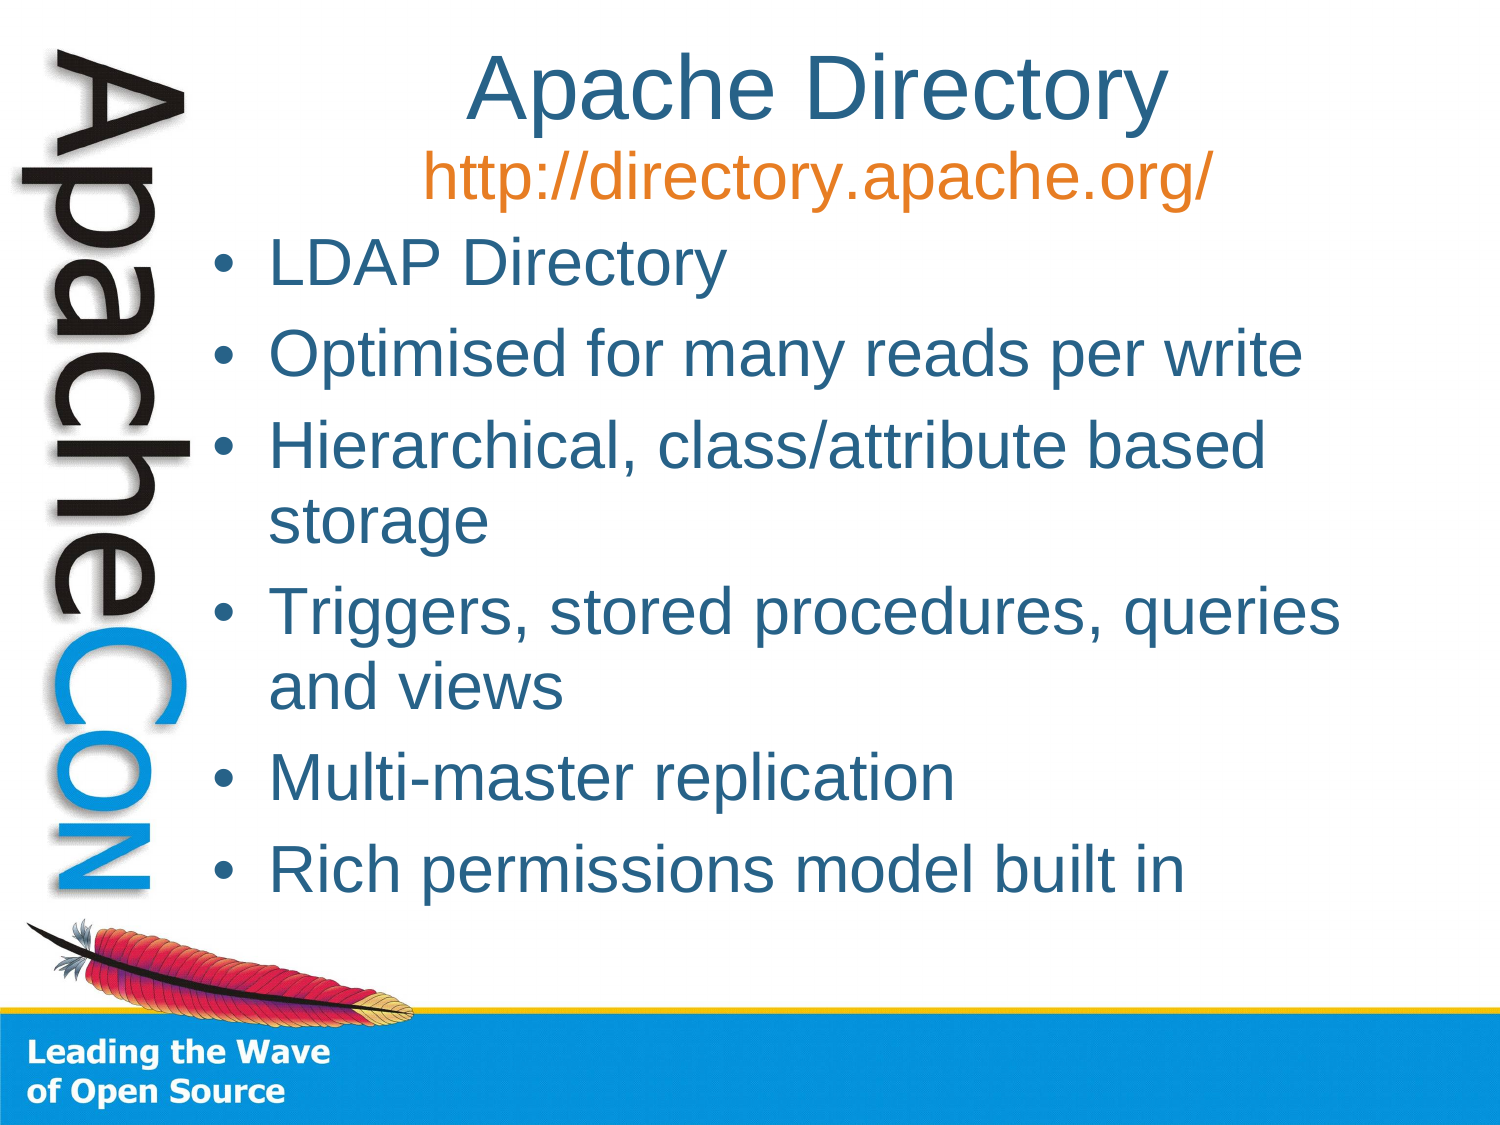

# Apache Directory http://directory.apache.org/
LDAP Directory
Optimised for many reads per write
Hierarchical, class/attribute based storage
Triggers, stored procedures, queries and views
Multi-master replication
Rich permissions model built in